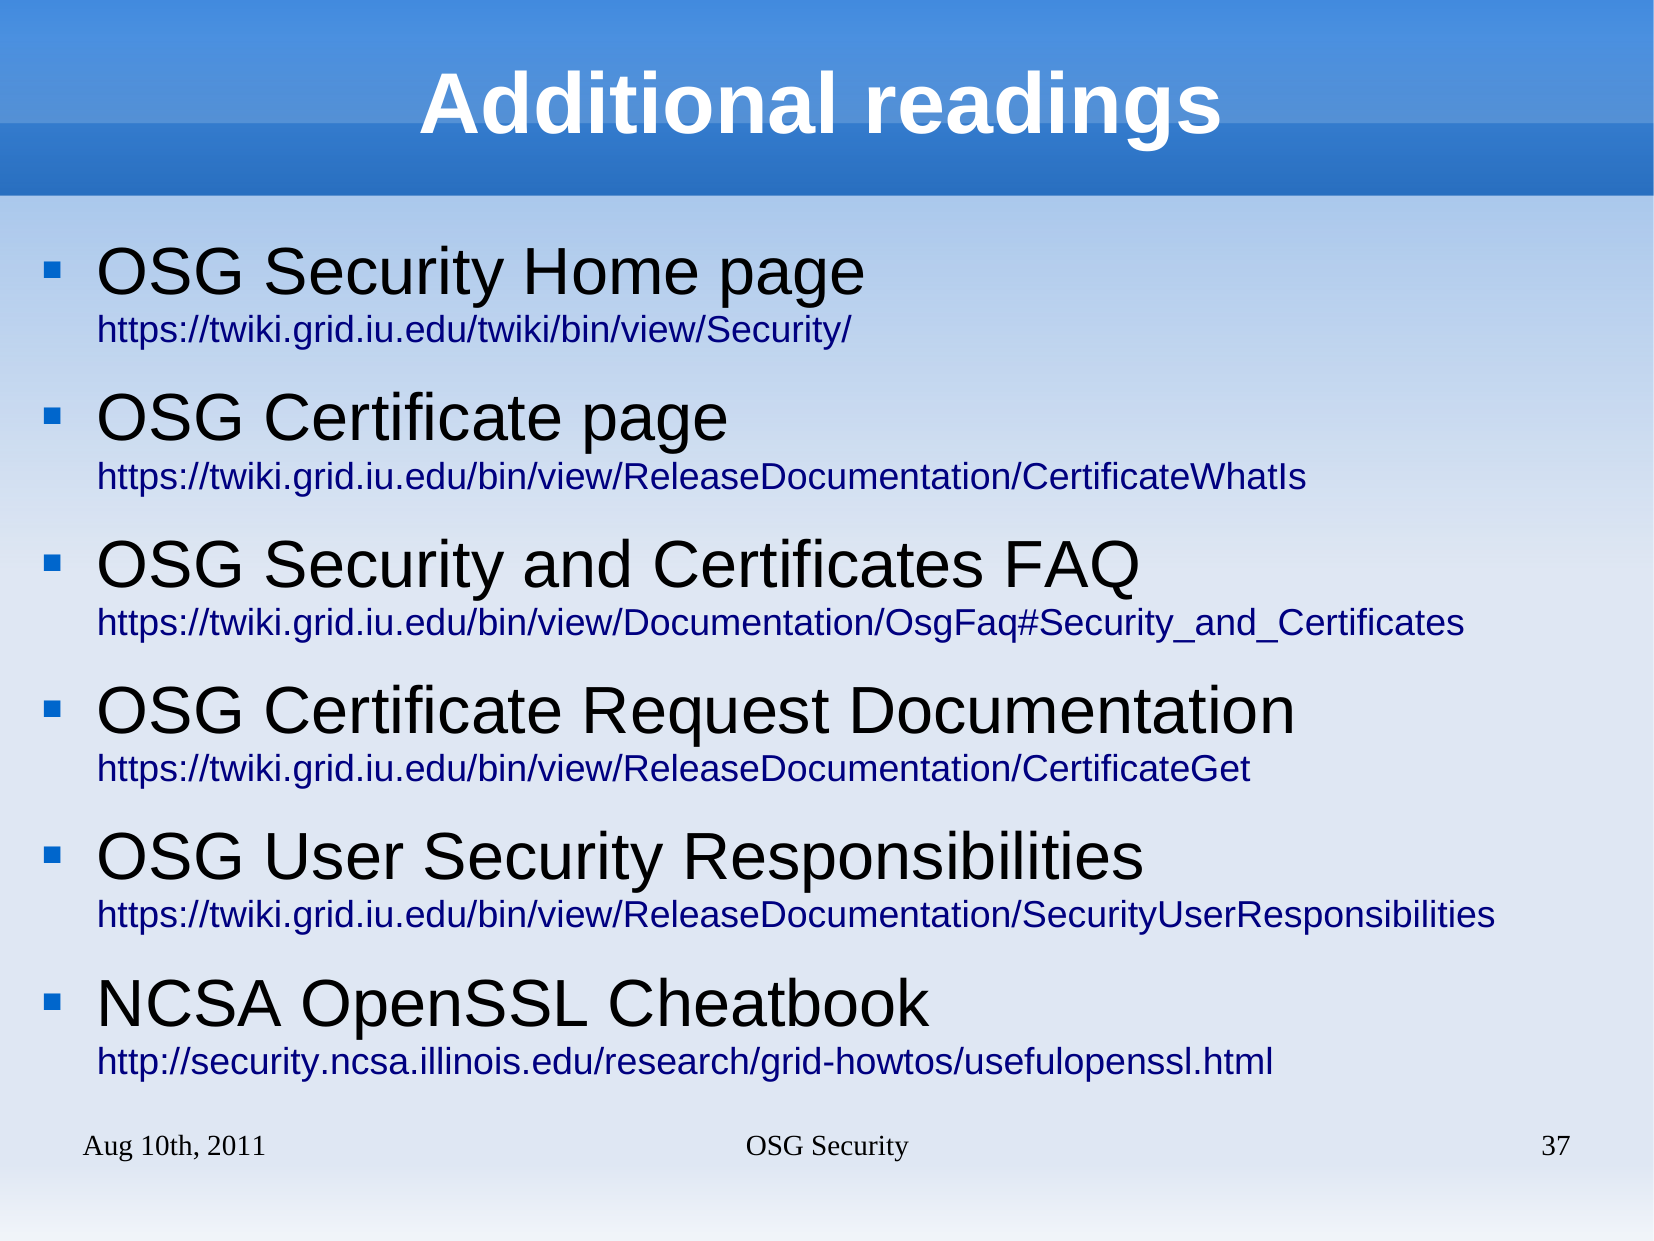

# Additional readings
OSG Security Home page
https://twiki.grid.iu.edu/twiki/bin/view/Security/
OSG Certificate page
https://twiki.grid.iu.edu/bin/view/ReleaseDocumentation/CertificateWhatIs
OSG Security and Certificates FAQ
https://twiki.grid.iu.edu/bin/view/Documentation/OsgFaq#Security_and_Certificates
OSG Certificate Request Documentation
https://twiki.grid.iu.edu/bin/view/ReleaseDocumentation/CertificateGet
OSG User Security Responsibilitieshttps://twiki.grid.iu.edu/bin/view/ReleaseDocumentation/SecurityUserResponsibilities
NCSA OpenSSL Cheatbook
http://security.ncsa.illinois.edu/research/grid-howtos/usefulopenssl.html
Aug 10th, 2011
OSG Security
37